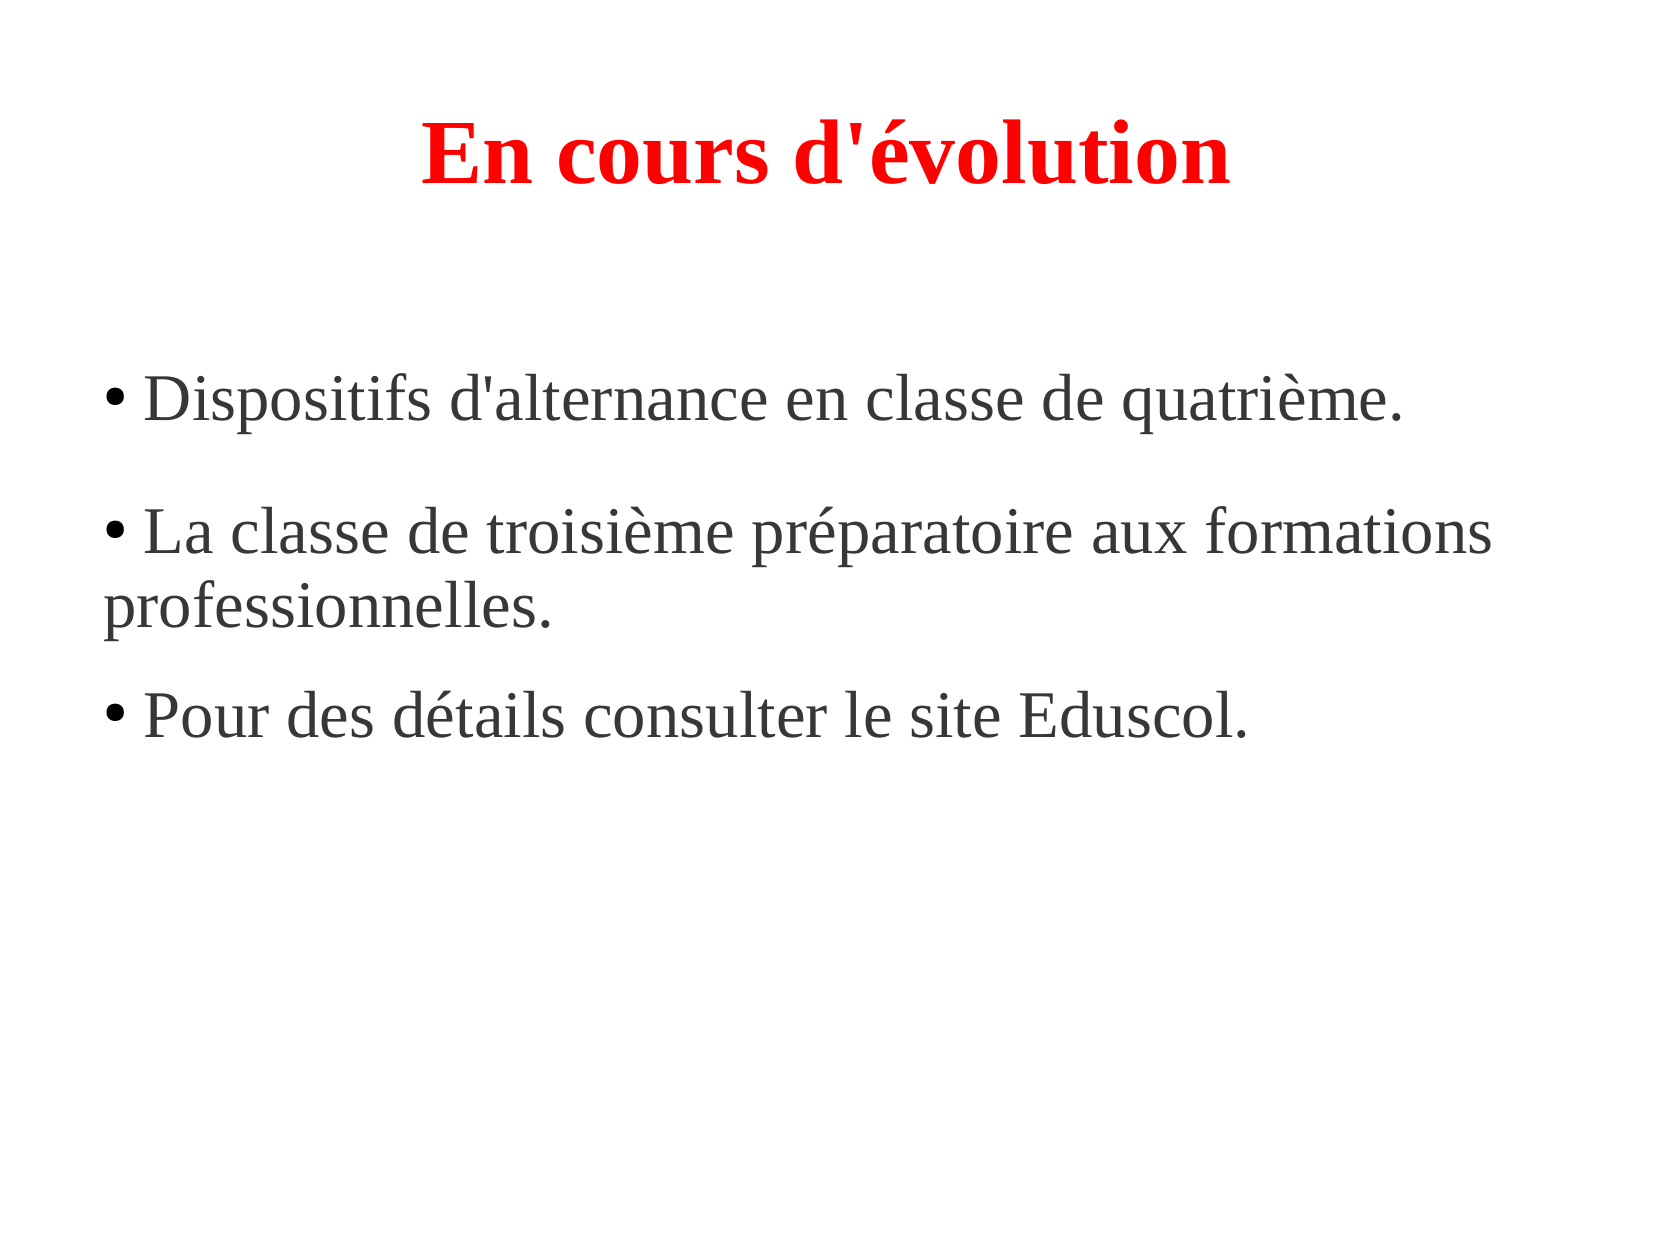

# En cours d'évolution
 Dispositifs d'alternance en classe de quatrième.
 La classe de troisième préparatoire aux formations professionnelles.
 Pour des détails consulter le site Eduscol.